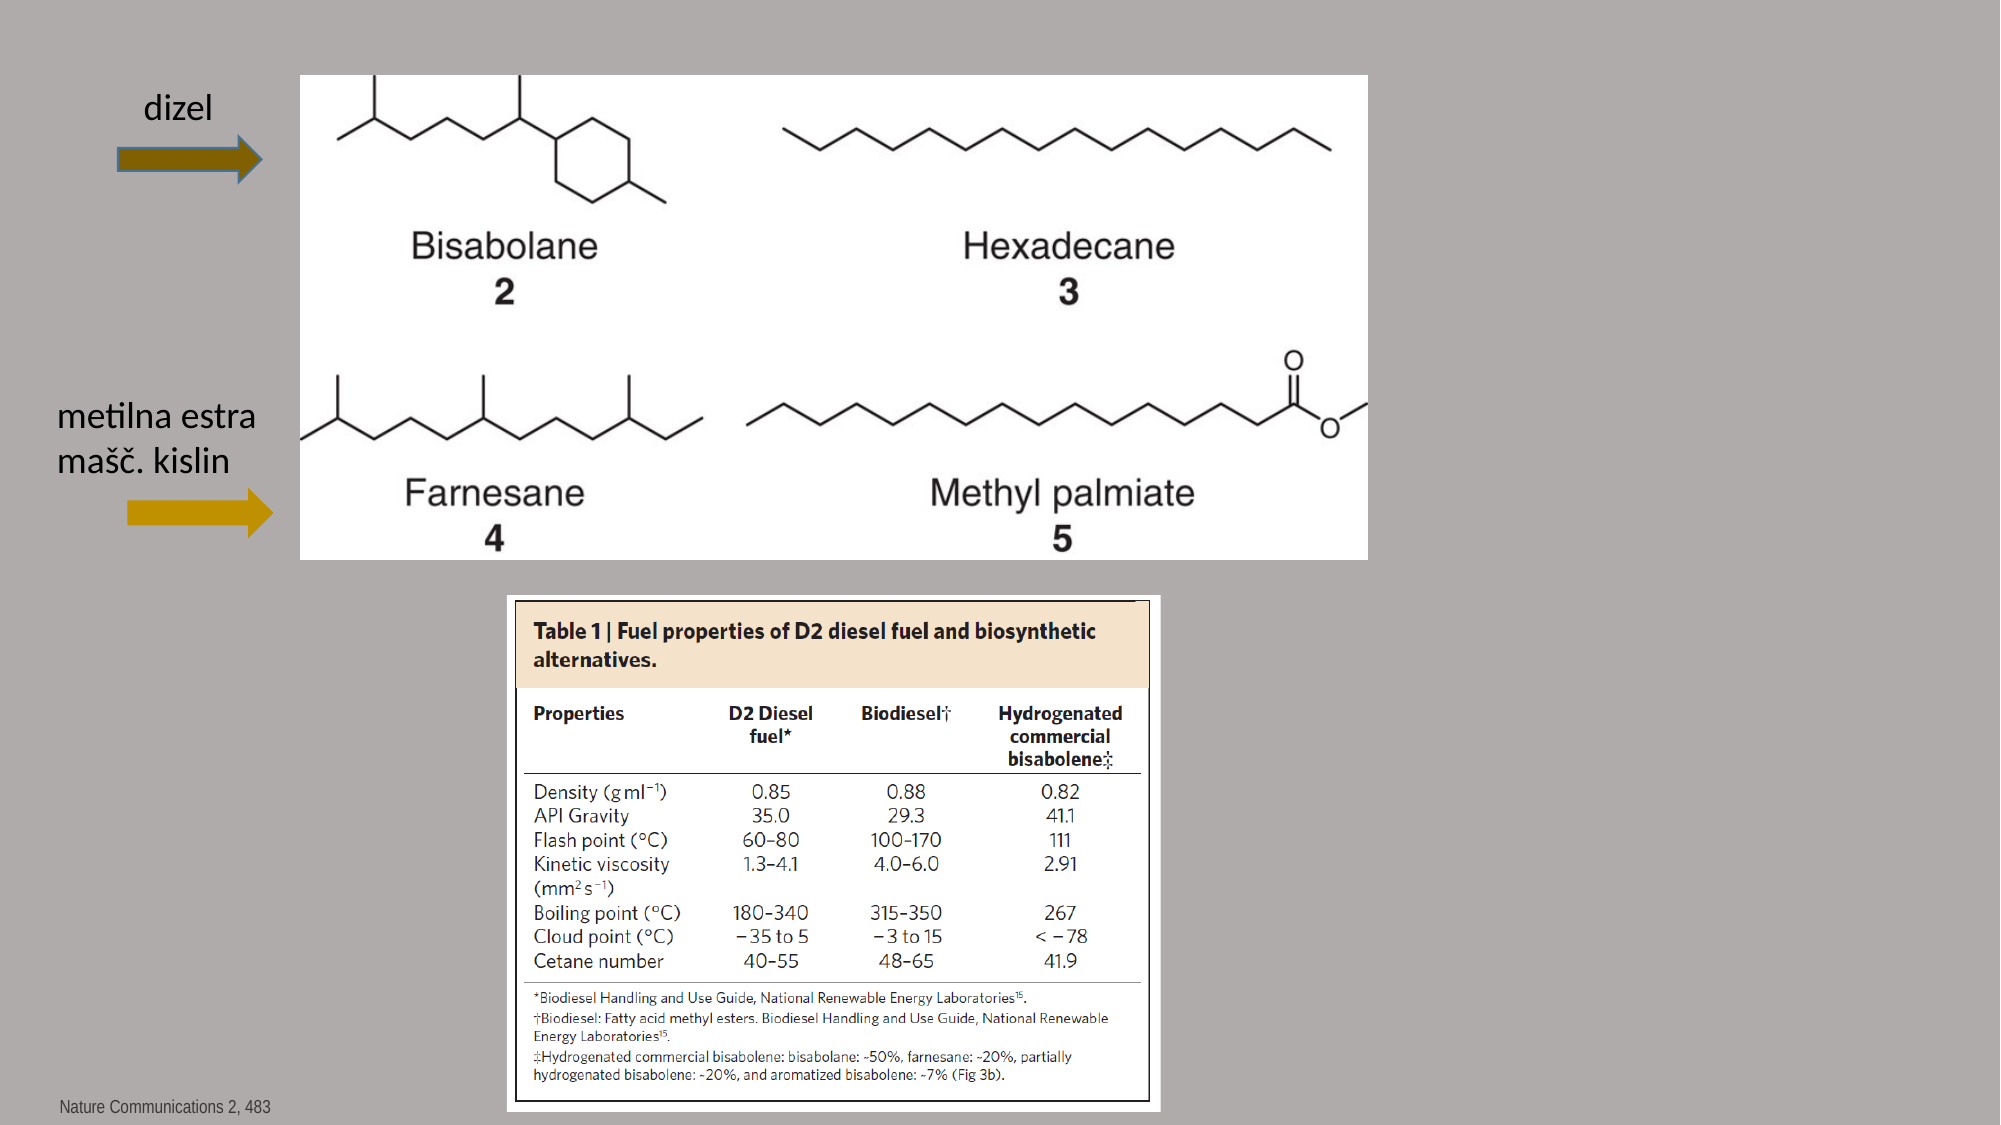

dizel
metilna estra
mašč. kislin
 Nature Communications 2, 483